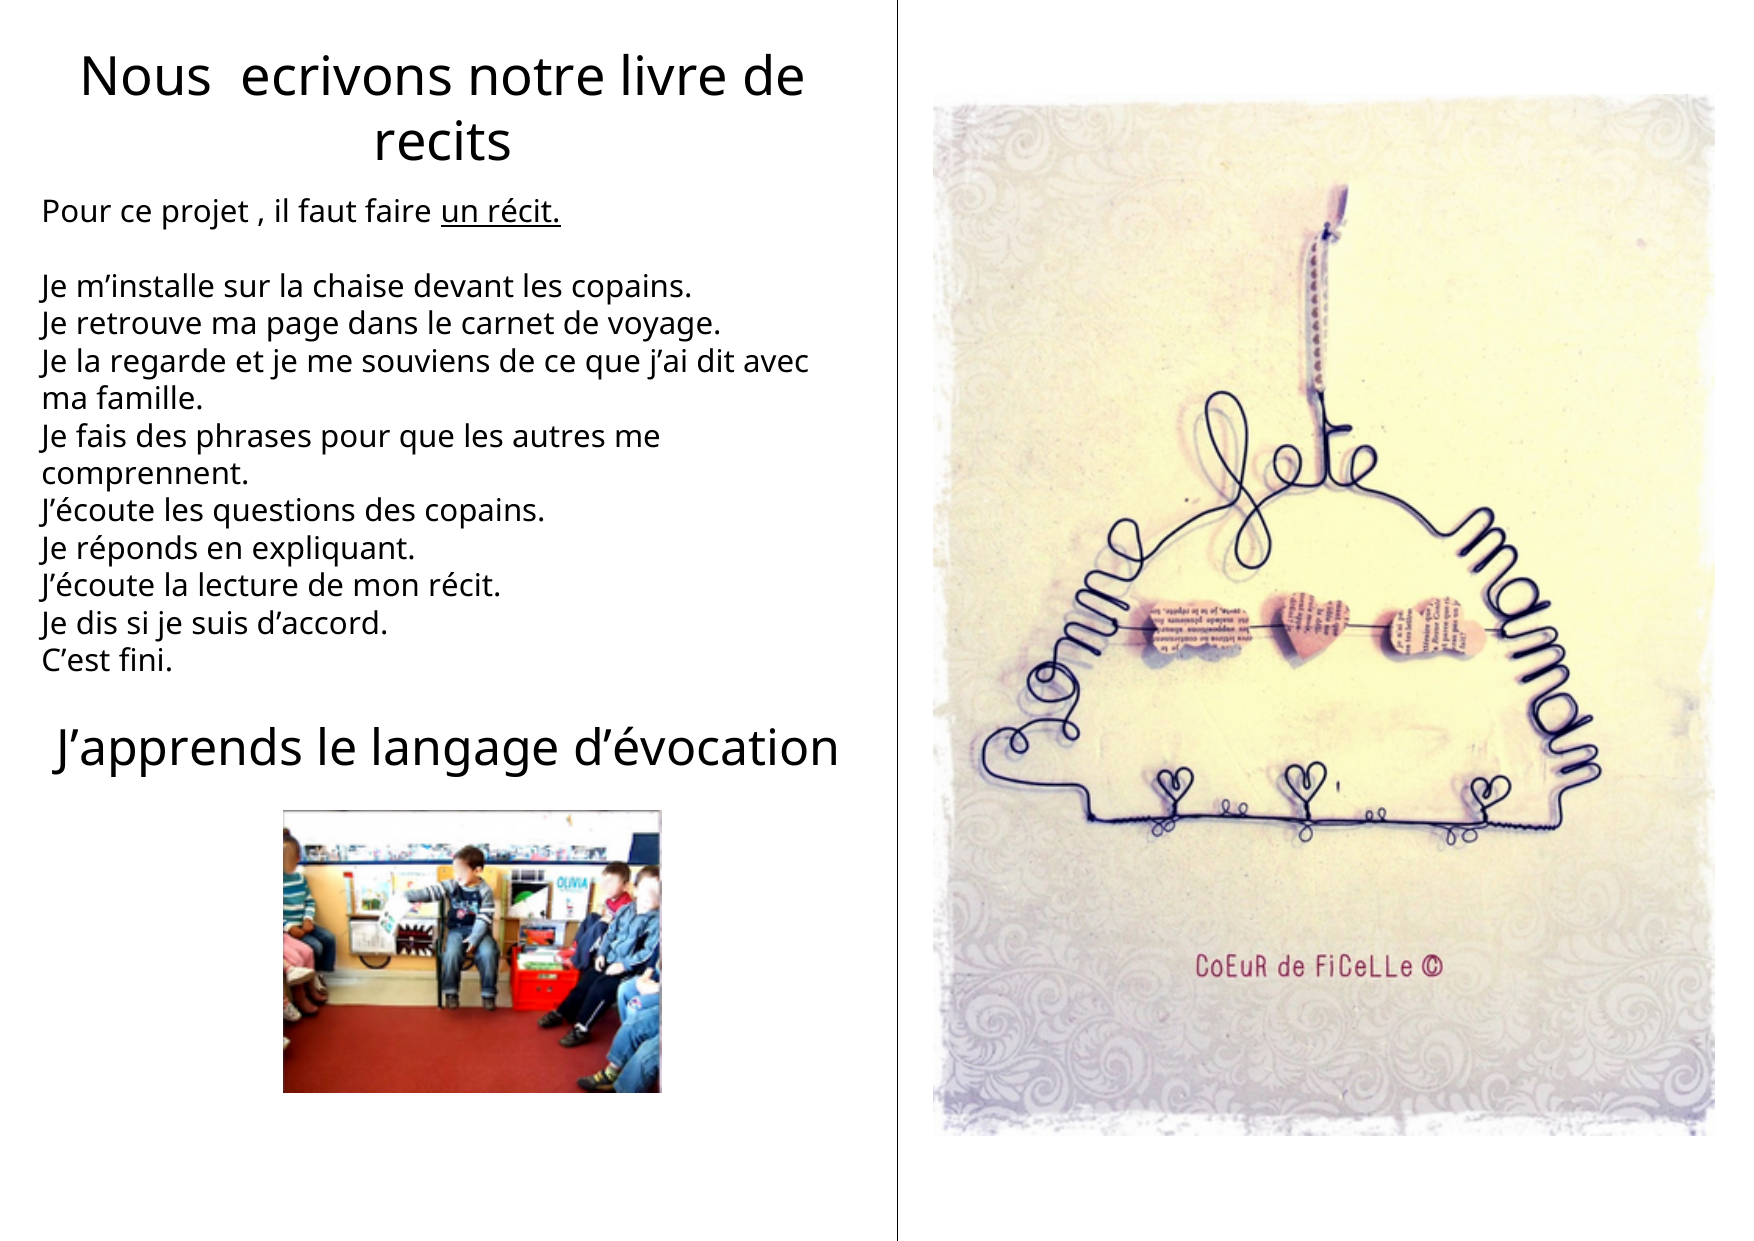

Nous ecrivons notre livre de recits
Pour ce projet , il faut faire un récit.
Je m’installe sur la chaise devant les copains.
Je retrouve ma page dans le carnet de voyage.
Je la regarde et je me souviens de ce que j’ai dit avec ma famille.
Je fais des phrases pour que les autres me comprennent.
J’écoute les questions des copains.
Je réponds en expliquant.
J’écoute la lecture de mon récit.
Je dis si je suis d’accord.
C’est fini.
J’apprends le langage d’évocation